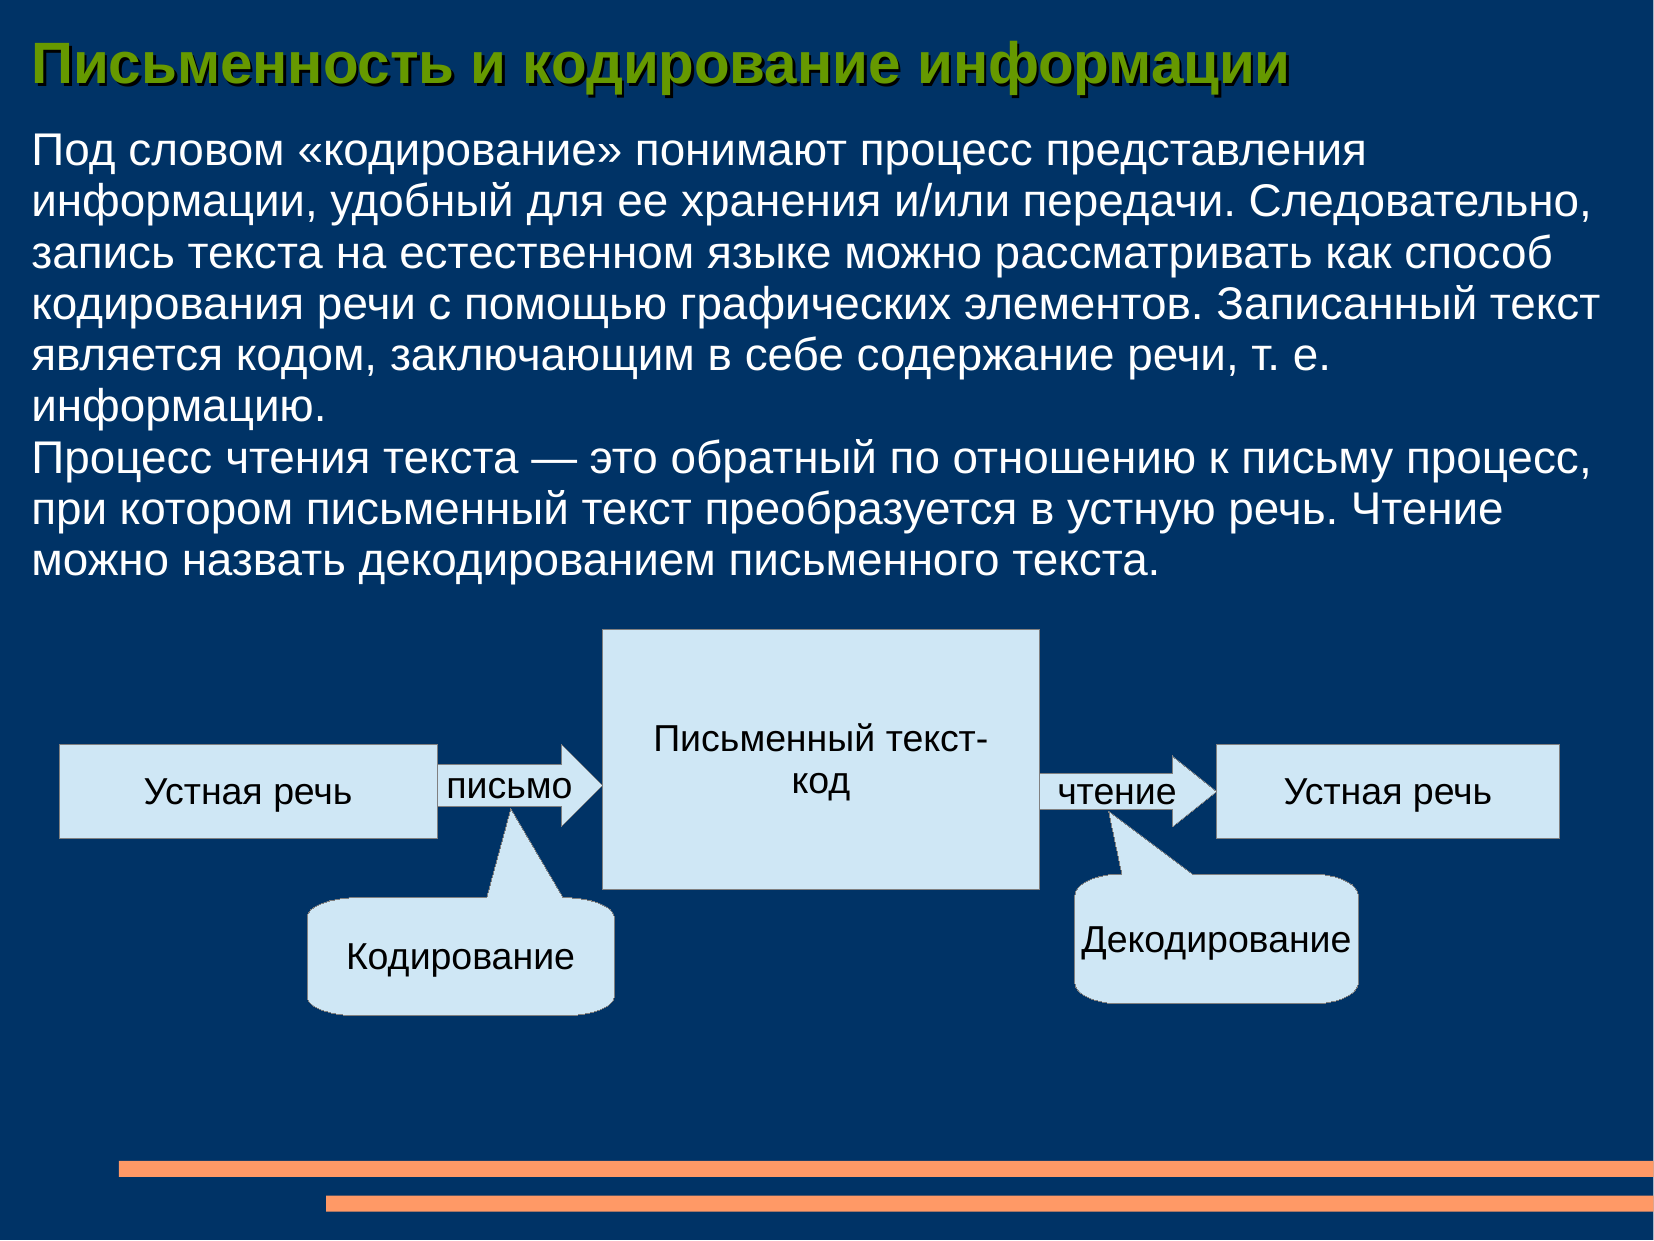

Письменность и кодирование информации
Под словом «кодирование» понимают процесс представления информации, удобный для ее хранения и/или передачи. Следовательно, запись текста на естественном языке можно рассматривать как способ кодирования речи с помощью графических элементов. Записанный текст является кодом, заключающим в себе содержание речи, т. е. информацию.
Процесс чтения текста — это обратный по отношению к письму процесс, при котором письменный текст преобразуется в устную речь. Чтение можно назвать декодированием письменного текста.
Письменный текст-
код
Устная речь
письмо
Устная речь
чтение
Декодирование
Кодирование